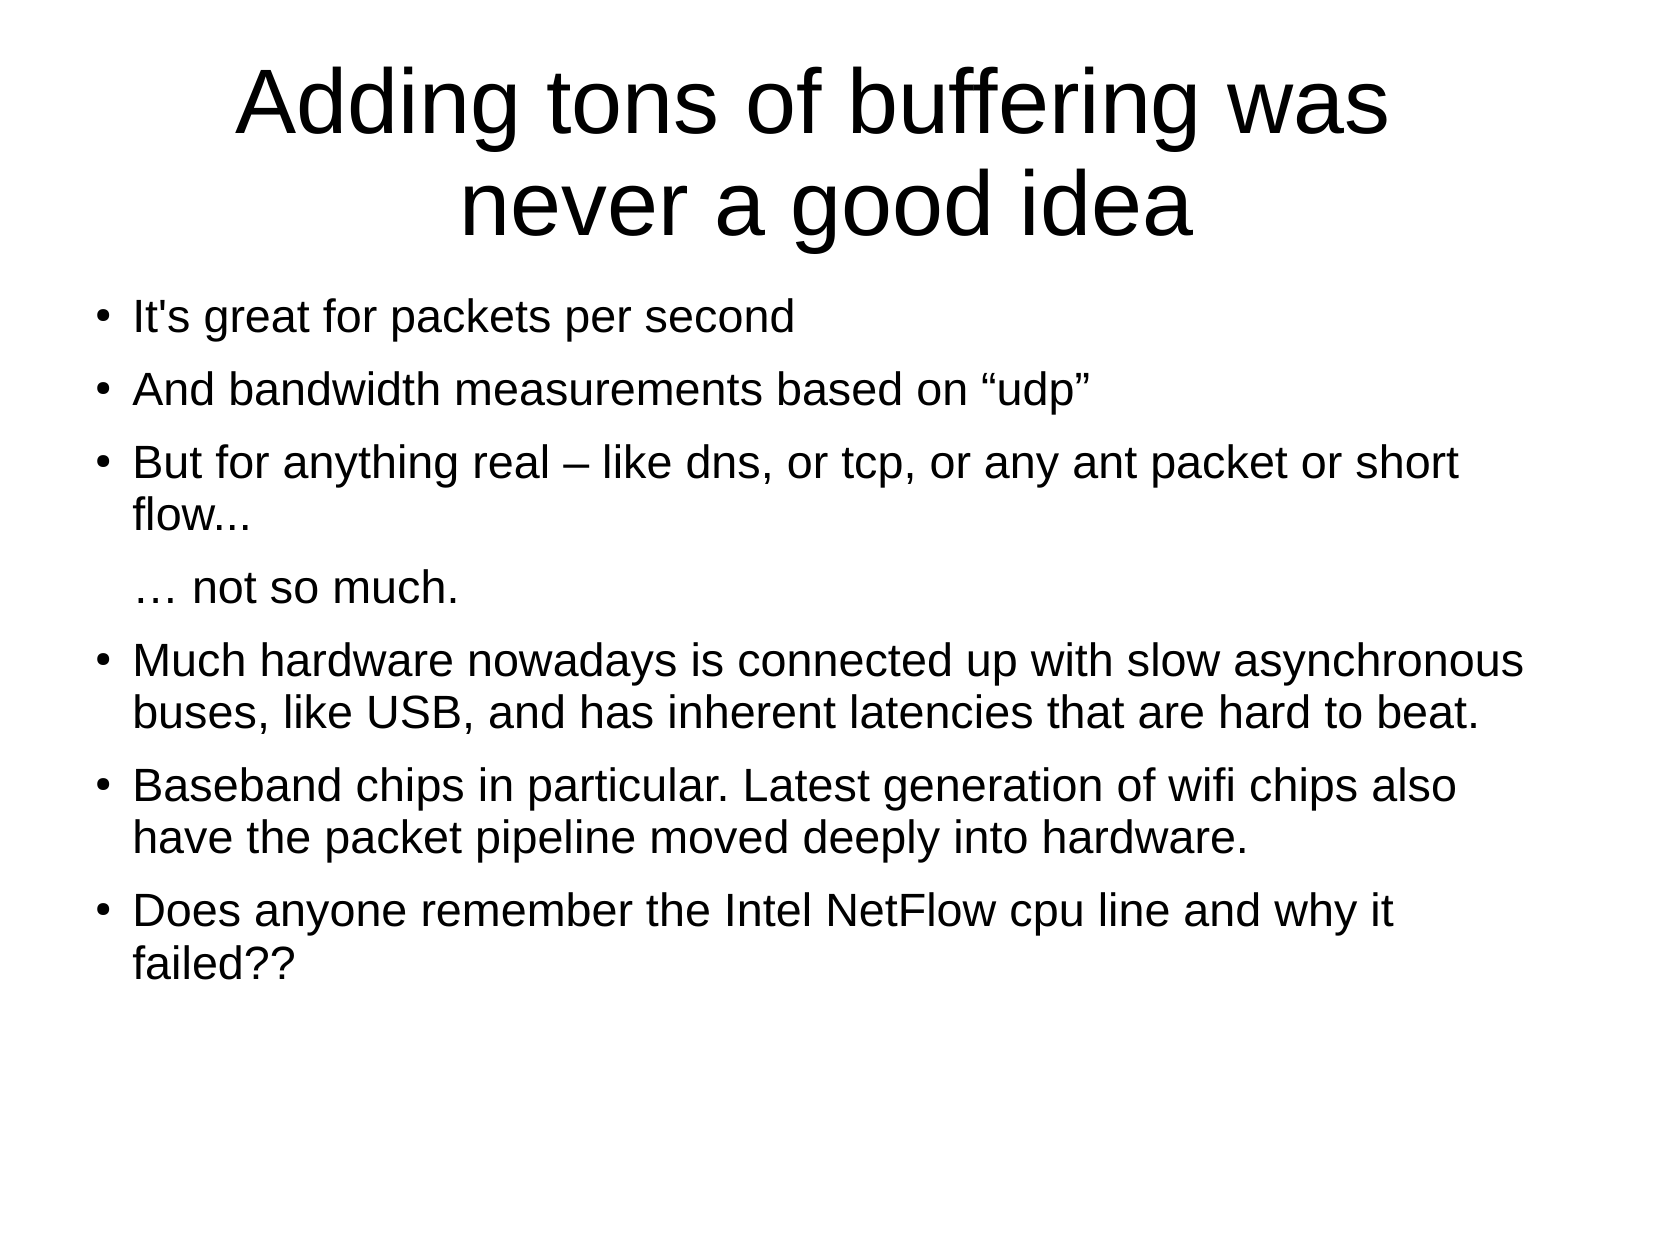

# Adding tons of buffering was never a good idea
It's great for packets per second
And bandwidth measurements based on “udp”
But for anything real – like dns, or tcp, or any ant packet or short flow...
… not so much.
Much hardware nowadays is connected up with slow asynchronous buses, like USB, and has inherent latencies that are hard to beat.
Baseband chips in particular. Latest generation of wifi chips also have the packet pipeline moved deeply into hardware.
Does anyone remember the Intel NetFlow cpu line and why it failed??